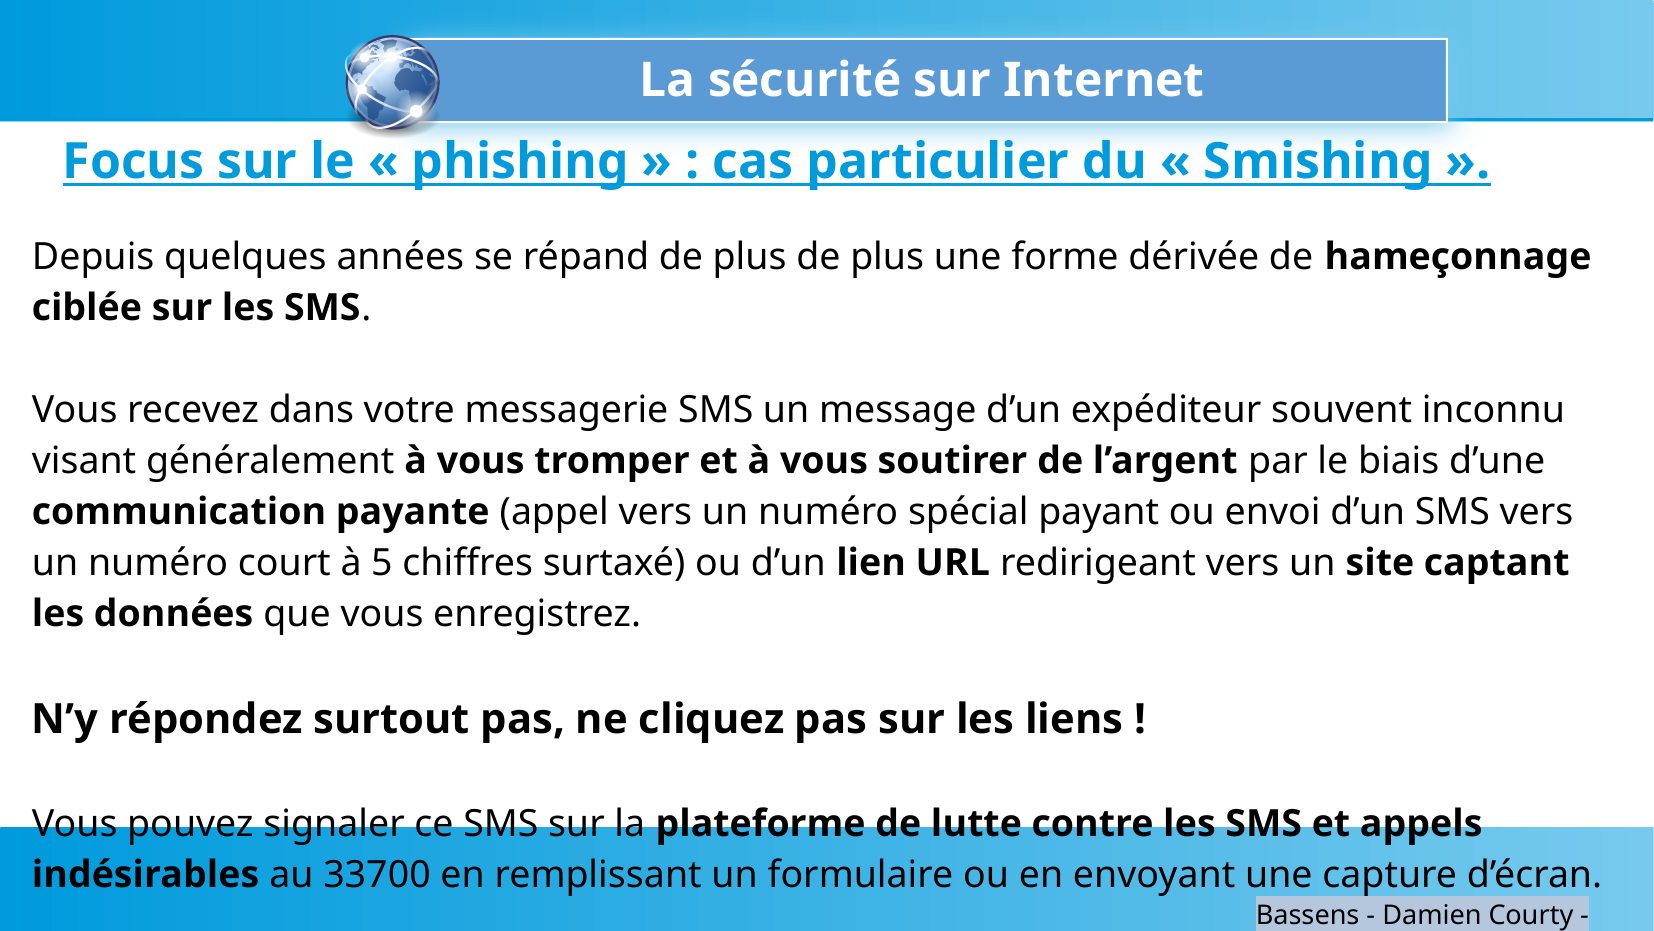

La sécurité sur Internet
Focus sur le « phishing » : cas particulier du « Smishing ».
Depuis quelques années se répand de plus de plus une forme dérivée de hameçonnage ciblée sur les SMS.
Vous recevez dans votre messagerie SMS un message d’un expéditeur souvent inconnu visant généralement à vous tromper et à vous soutirer de l’argent par le biais d’une communication payante (appel vers un numéro spécial payant ou envoi d’un SMS vers un numéro court à 5 chiffres surtaxé) ou d’un lien URL redirigeant vers un site captant les données que vous enregistrez.
N’y répondez surtout pas, ne cliquez pas sur les liens !
Vous pouvez signaler ce SMS sur la plateforme de lutte contre les SMS et appels indésirables au 33700 en remplissant un formulaire ou en envoyant une capture d’écran.
Bassens - Damien Courty - 2024